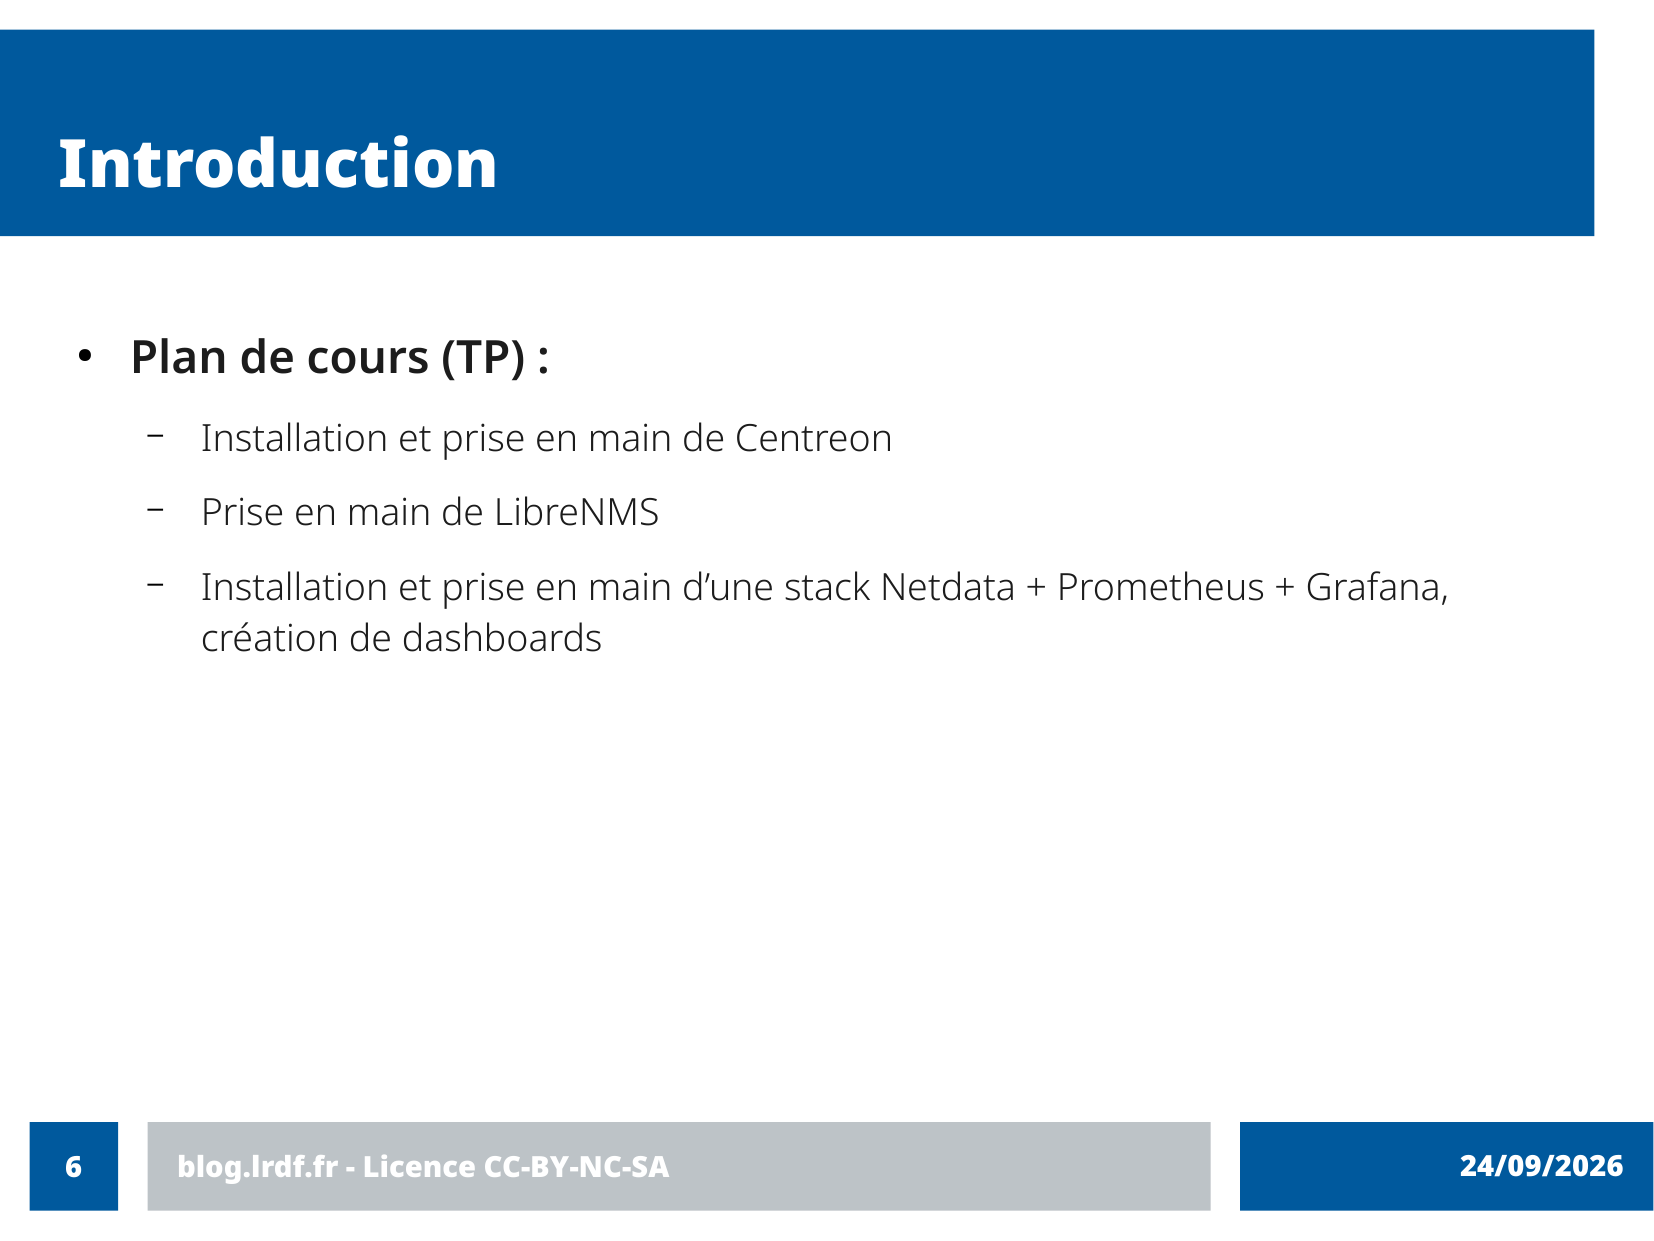

# Introduction
Plan de cours (TP) :
Installation et prise en main de Centreon
Prise en main de LibreNMS
Installation et prise en main d’une stack Netdata + Prometheus + Grafana, création de dashboards
6
blog.lrdf.fr - Licence CC-BY-NC-SA